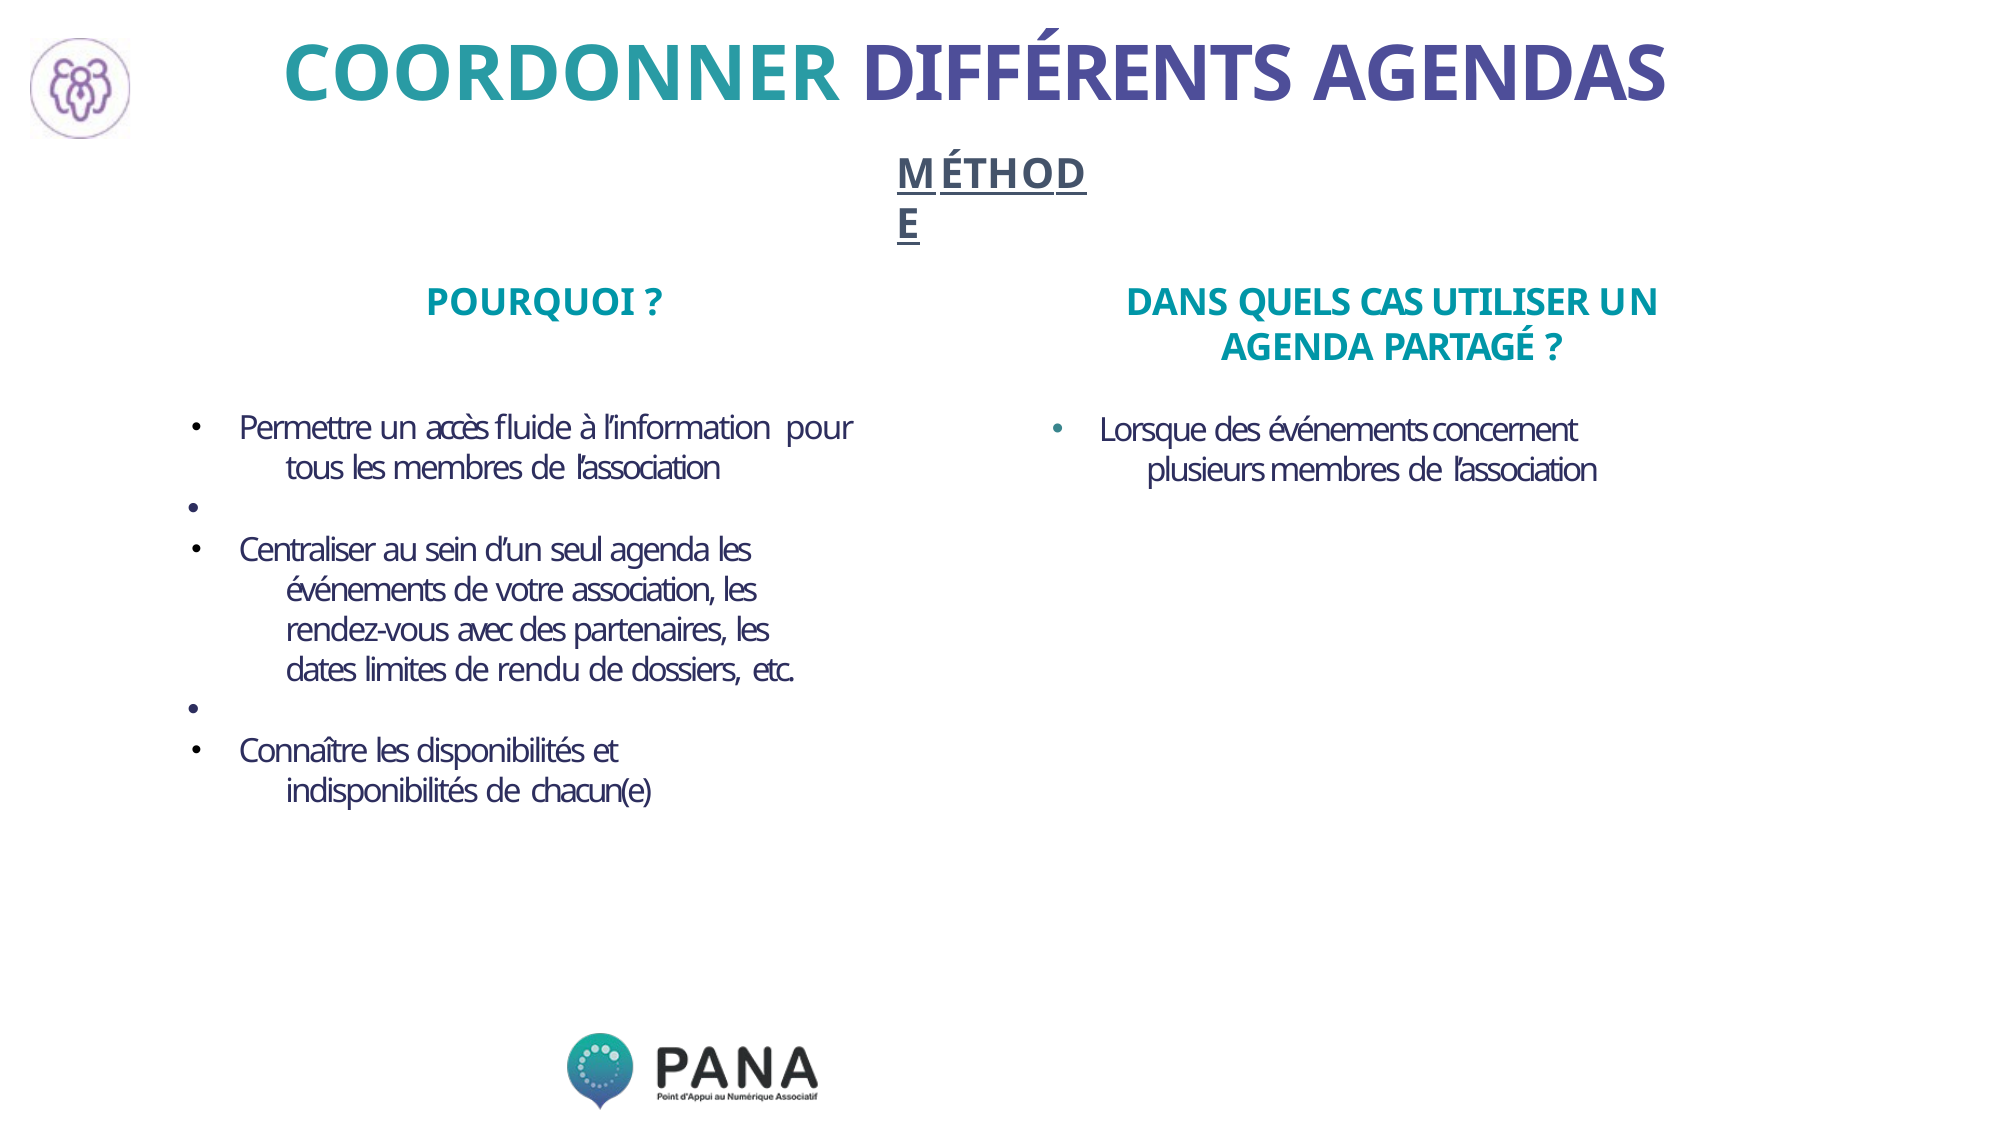

# COORDONNER DIFFÉRENTS AGENDAS
MÉTHODE
DANS QUELS CAS UTILISER UN AGENDA PARTAGÉ ?
Lorsque des événements concernent plusieurs membres de l’association
POURQUOI ?
Permettre un accès fluide à l’information pour tous les membres de l’association
Centraliser au sein d’un seul agenda les événements de votre association, les rendez-vous avec des partenaires, les dates limites de rendu de dossiers, etc.
Connaître les disponibilités et indisponibilités de chacun(e)